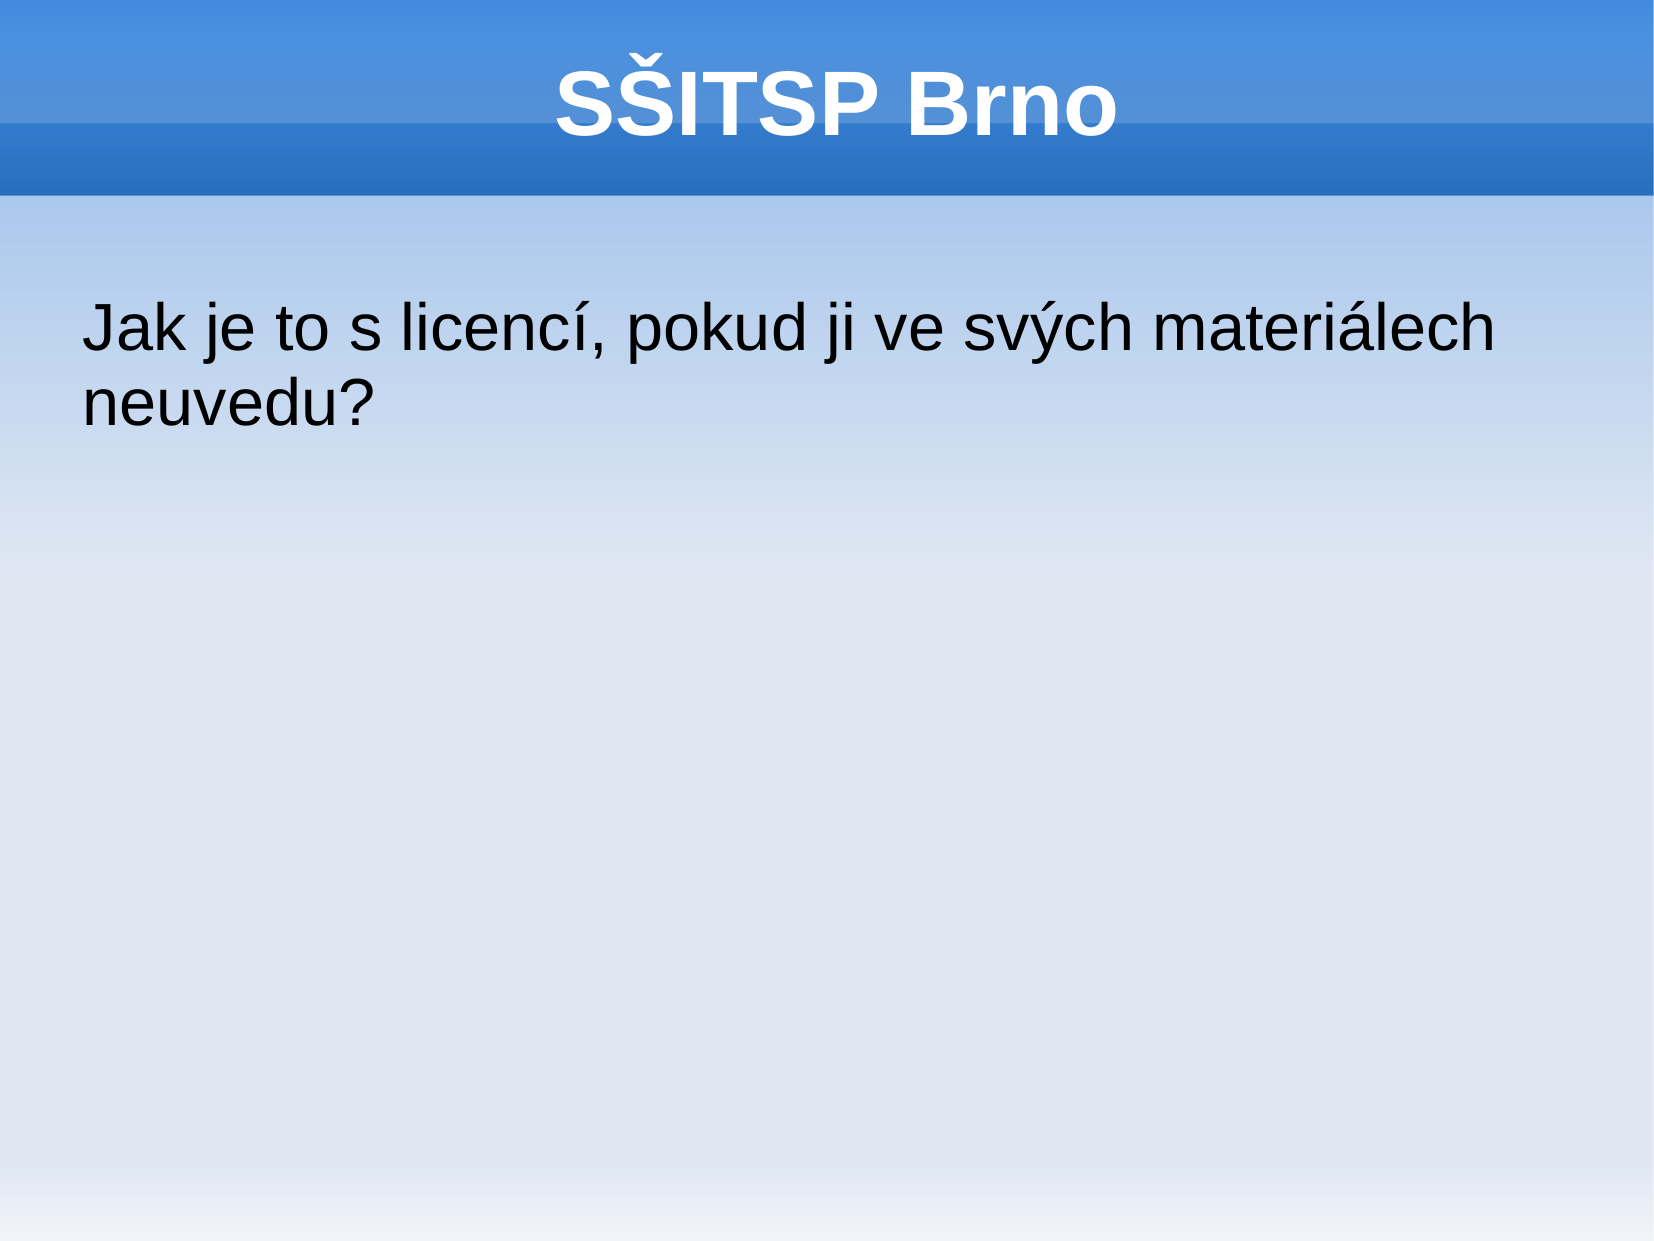

# SŠITSP Brno
Jak je to s licencí, pokud ji ve svých materiálech neuvedu?